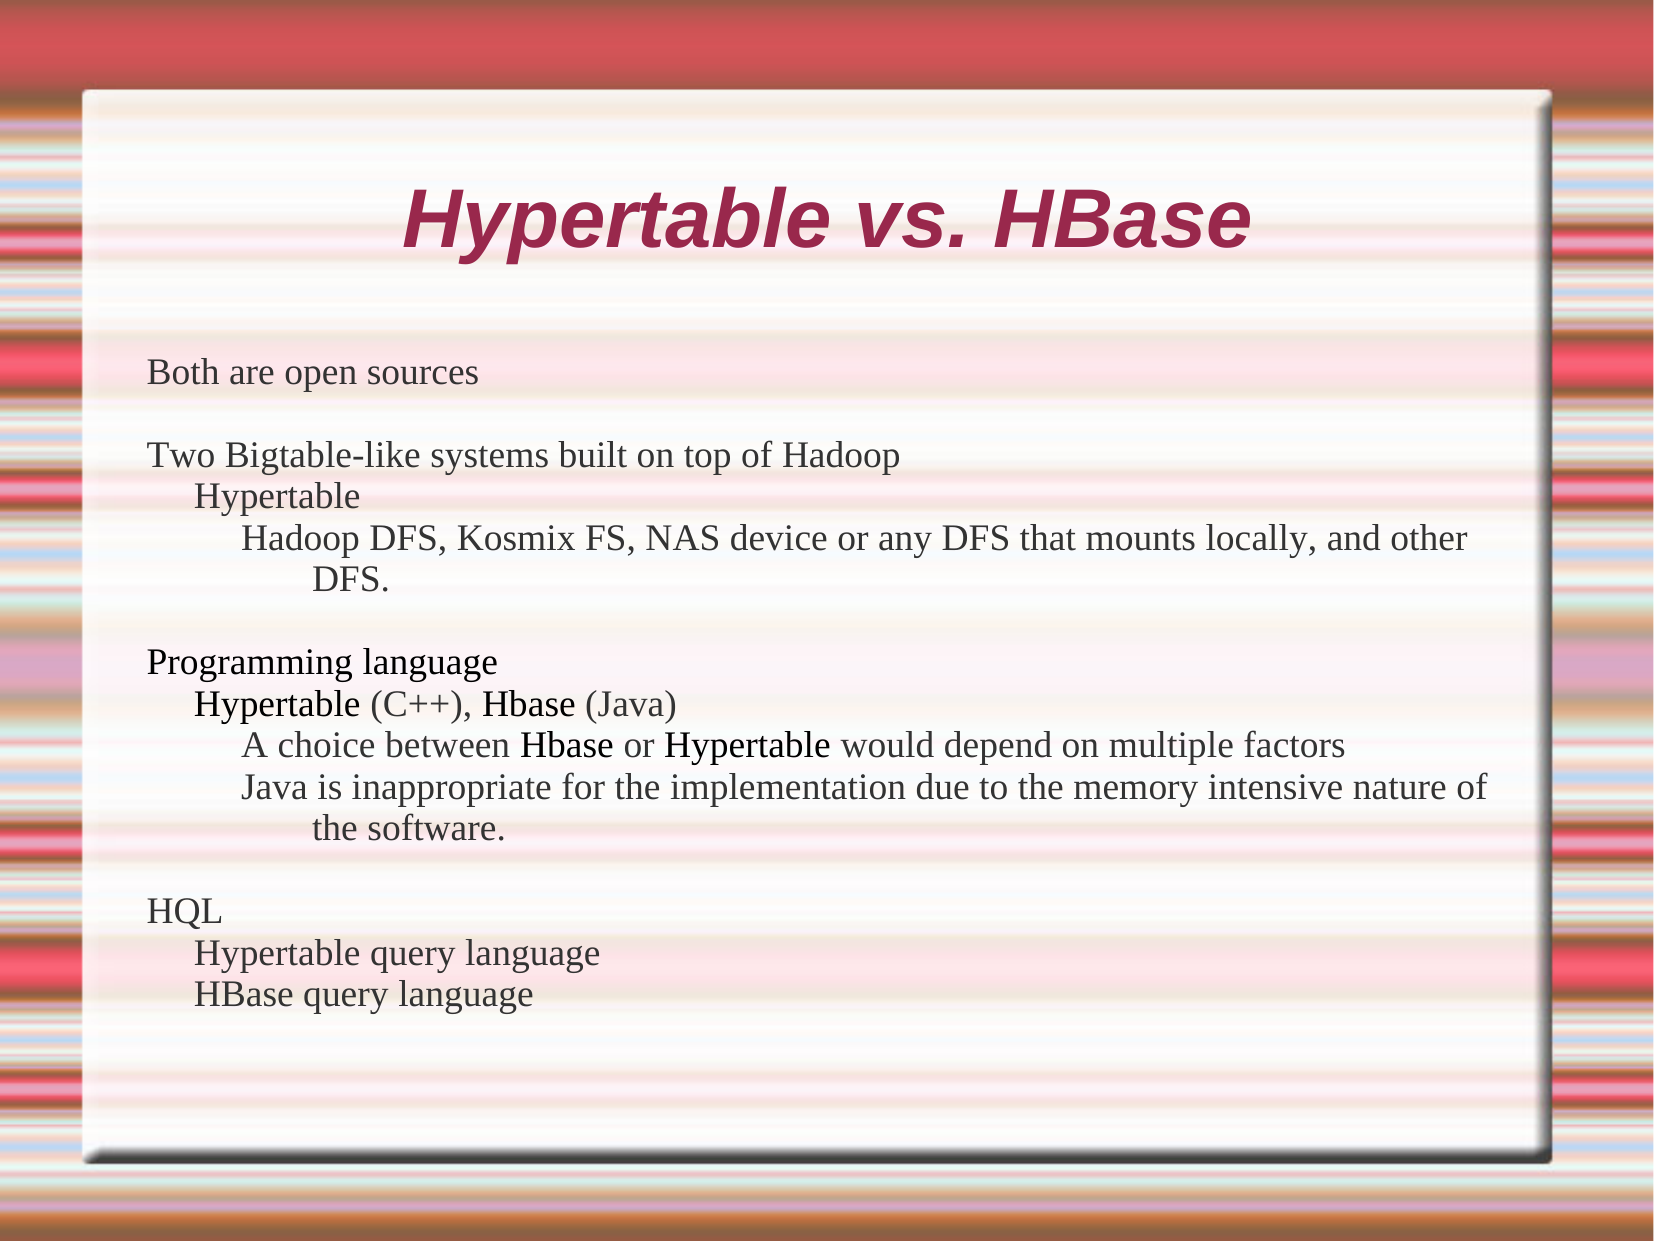

# Hypertable vs. HBase
Both are open sources
Two Bigtable-like systems built on top of Hadoop
Hypertable
Hadoop DFS, Kosmix FS, NAS device or any DFS that mounts locally, and other DFS.
Programming language
Hypertable (C++), Hbase (Java)
A choice between Hbase or Hypertable would depend on multiple factors
Java is inappropriate for the implementation due to the memory intensive nature of the software.
HQL
Hypertable query language
HBase query language